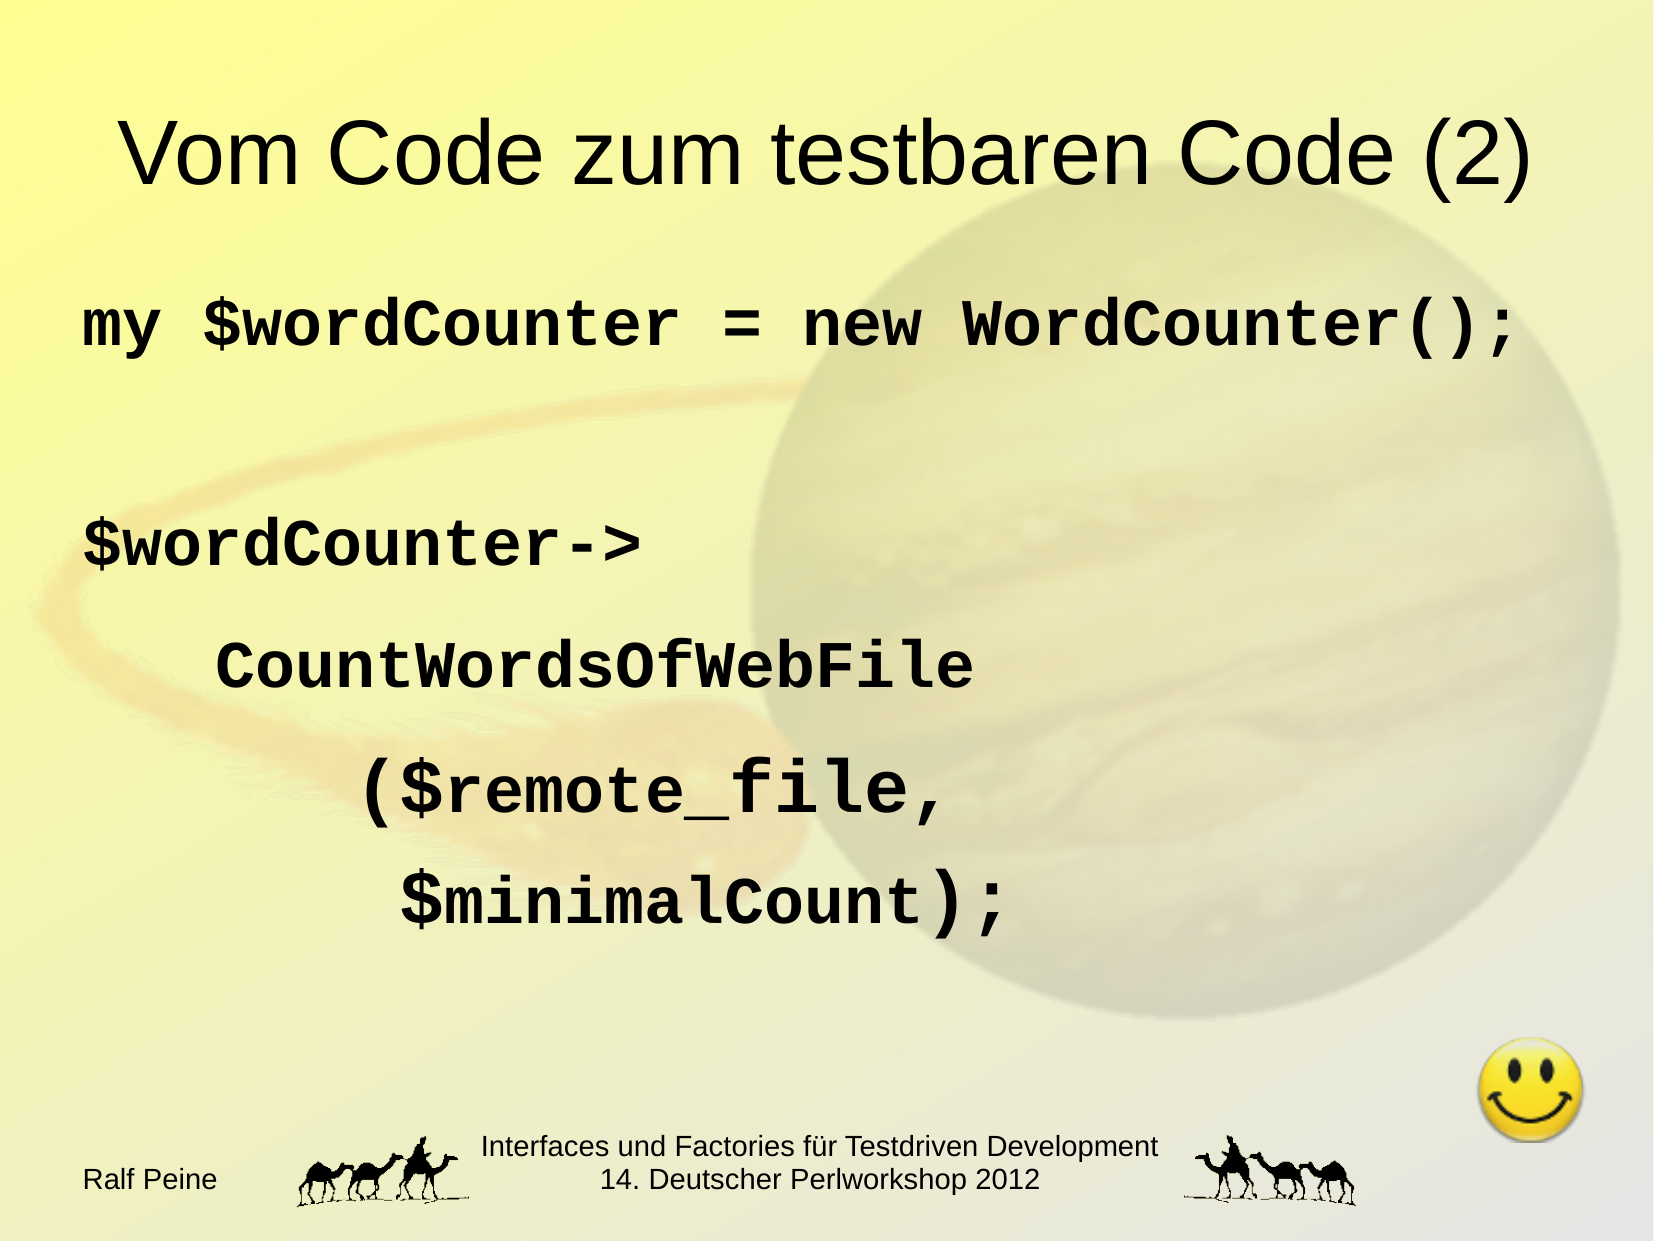

# Vom Code zum testbaren Code (2)
my $wordCounter = new WordCounter();
$wordCounter->
CountWordsOfWebFile
($remote_file,
$minimalCount);